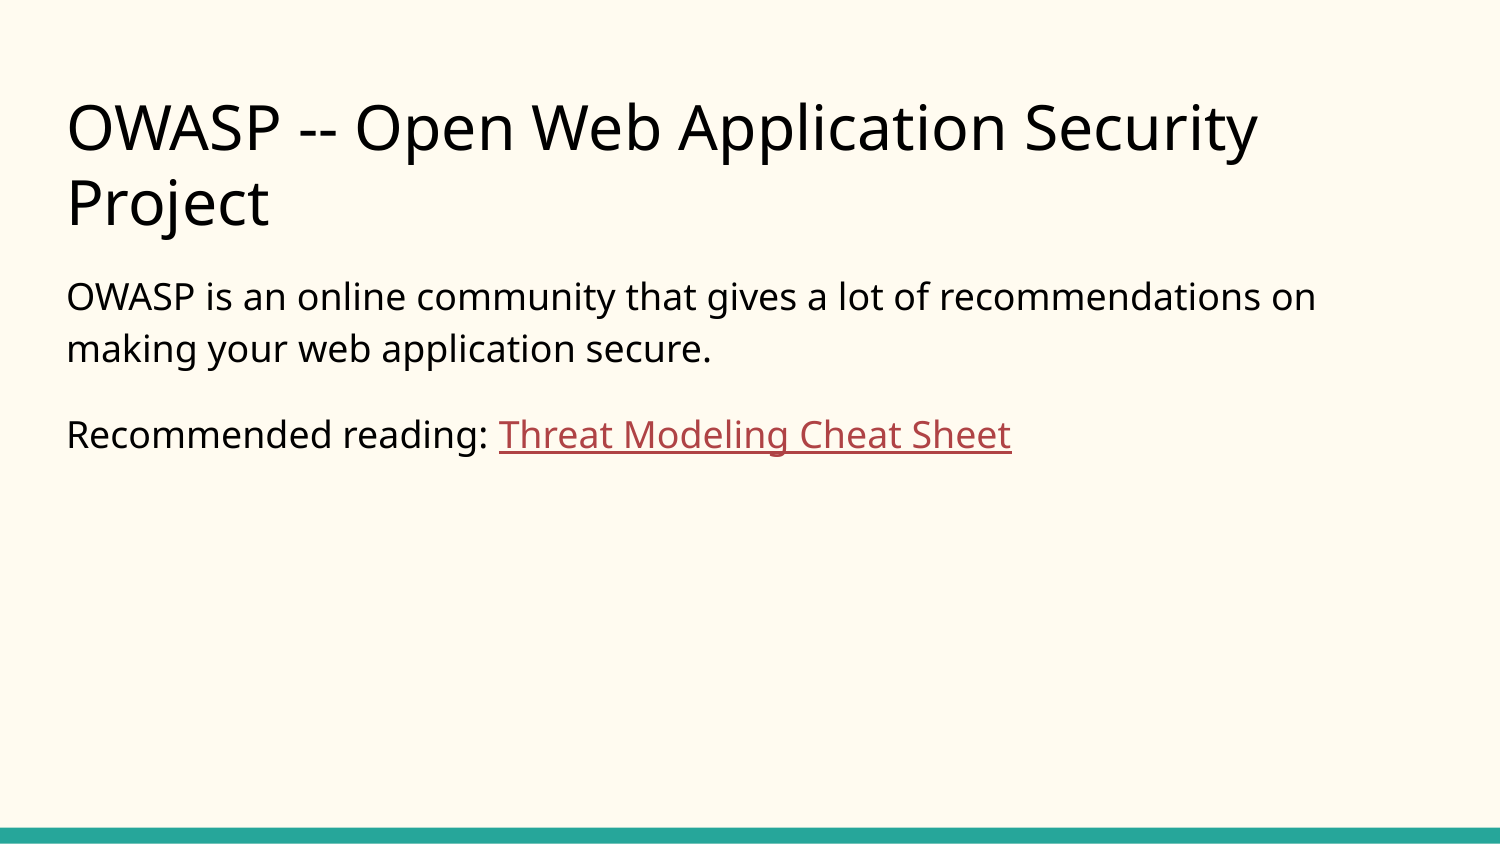

# OWASP -- Open Web Application Security Project
OWASP is an online community that gives a lot of recommendations on making your web application secure.
Recommended reading: Threat Modeling Cheat Sheet